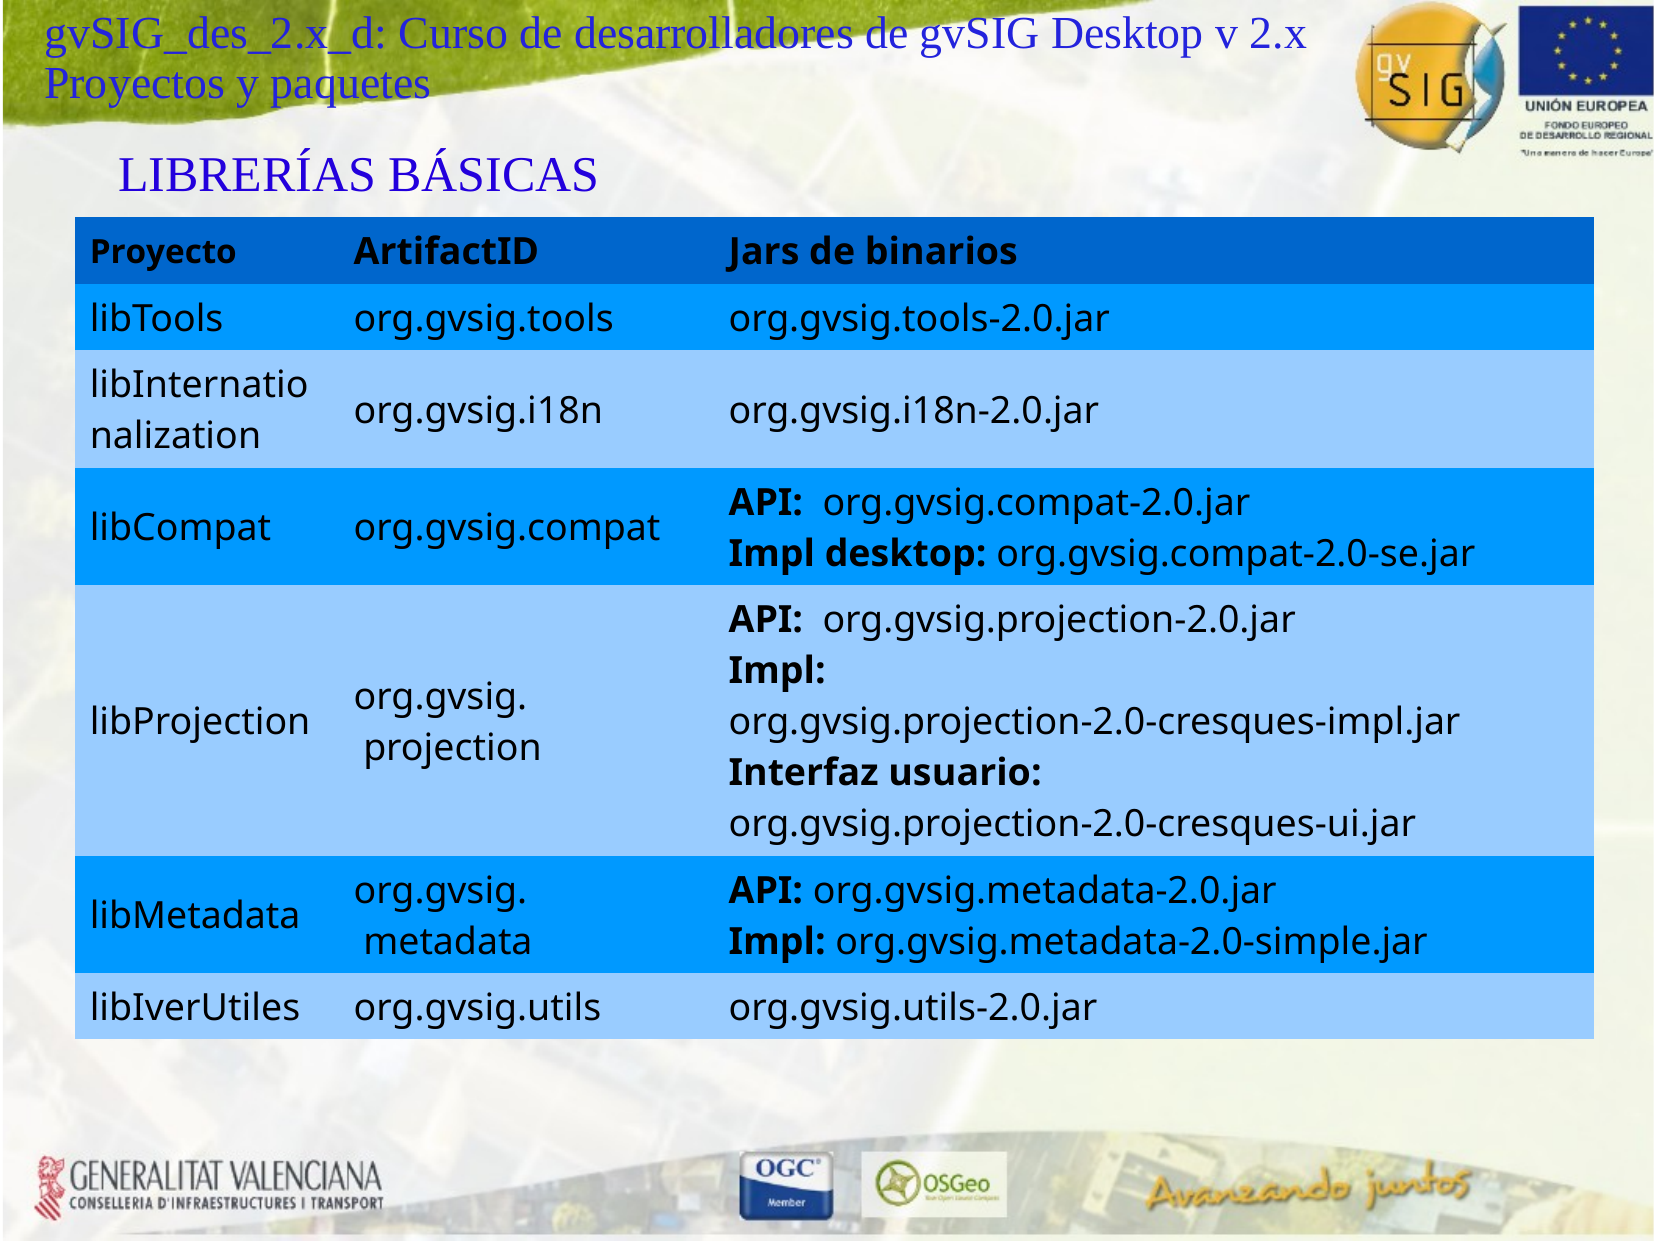

# LIBRERÍAS BÁSICAS
| Proyecto | ArtifactID | Jars de binarios |
| --- | --- | --- |
| libTools | org.gvsig.tools | org.gvsig.tools-2.0.jar |
| libInternationalization | org.gvsig.i18n | org.gvsig.i18n-2.0.jar |
| libCompat | org.gvsig.compat | API: org.gvsig.compat-2.0.jar Impl desktop: org.gvsig.compat-2.0-se.jar |
| libProjection | org.gvsig. projection | API: org.gvsig.projection-2.0.jar Impl: org.gvsig.projection-2.0-cresques-impl.jar Interfaz usuario: org.gvsig.projection-2.0-cresques-ui.jar |
| libMetadata | org.gvsig. metadata | API: org.gvsig.metadata-2.0.jar Impl: org.gvsig.metadata-2.0-simple.jar |
| libIverUtiles | org.gvsig.utils | org.gvsig.utils-2.0.jar |